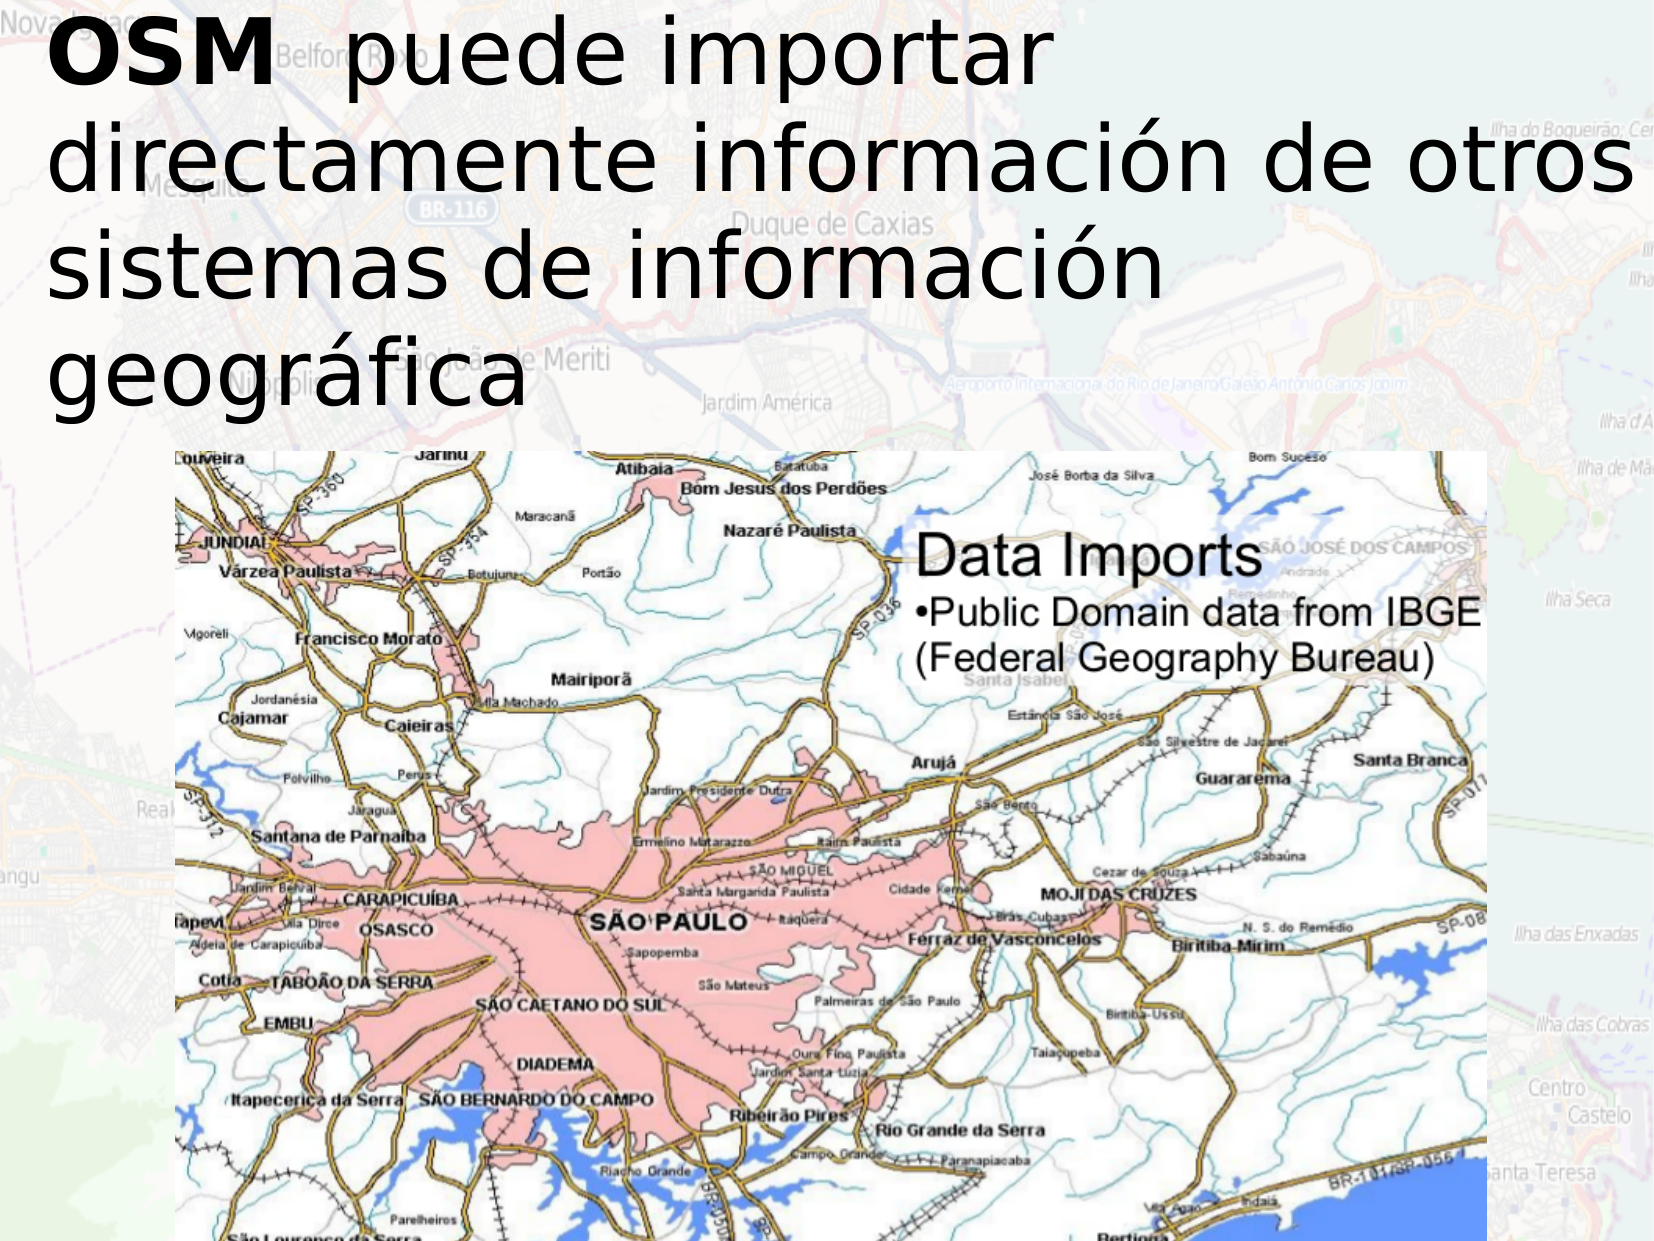

OSM puede importar directamente información de otros sistemas de información geográfica